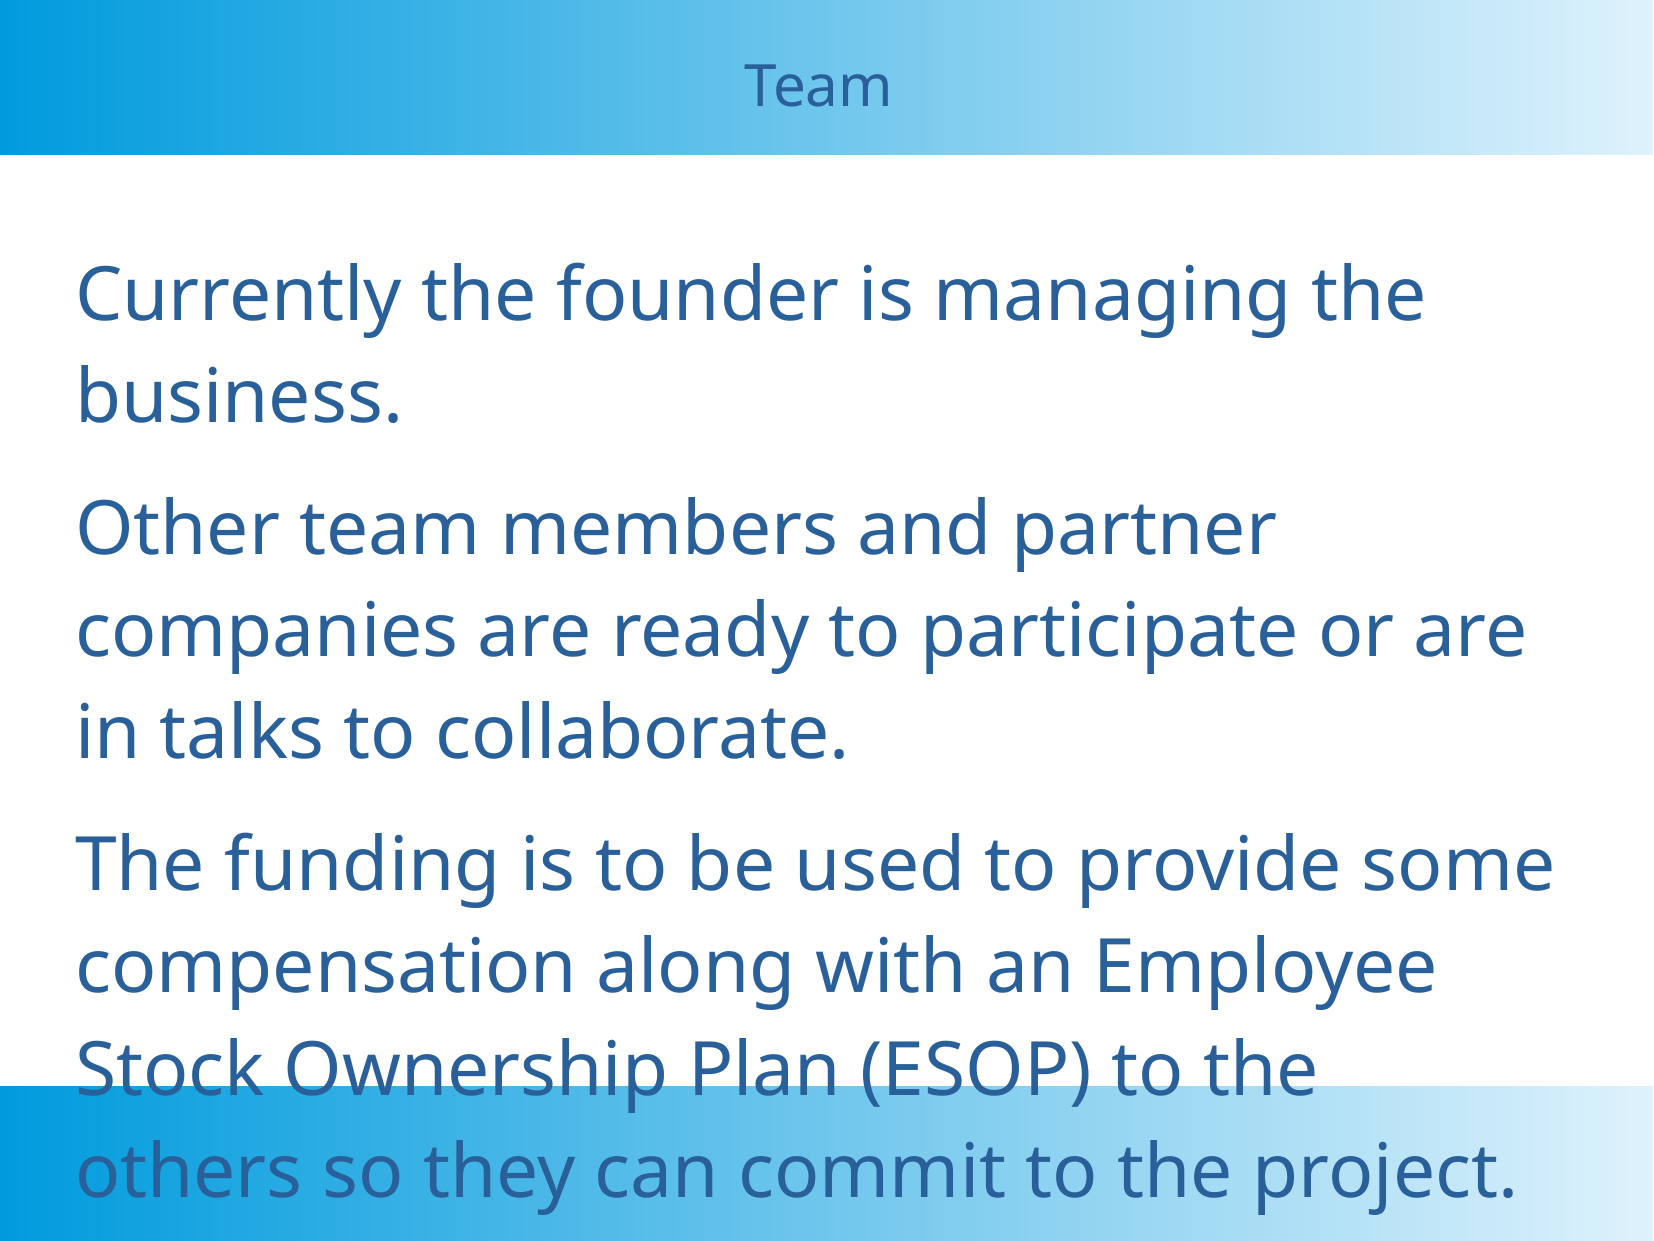

# Team
Currently the founder is managing the business.
Other team members and partner companies are ready to participate or are in talks to collaborate.
The funding is to be used to provide some compensation along with an Employee Stock Ownership Plan (ESOP) to the others so they can commit to the project.